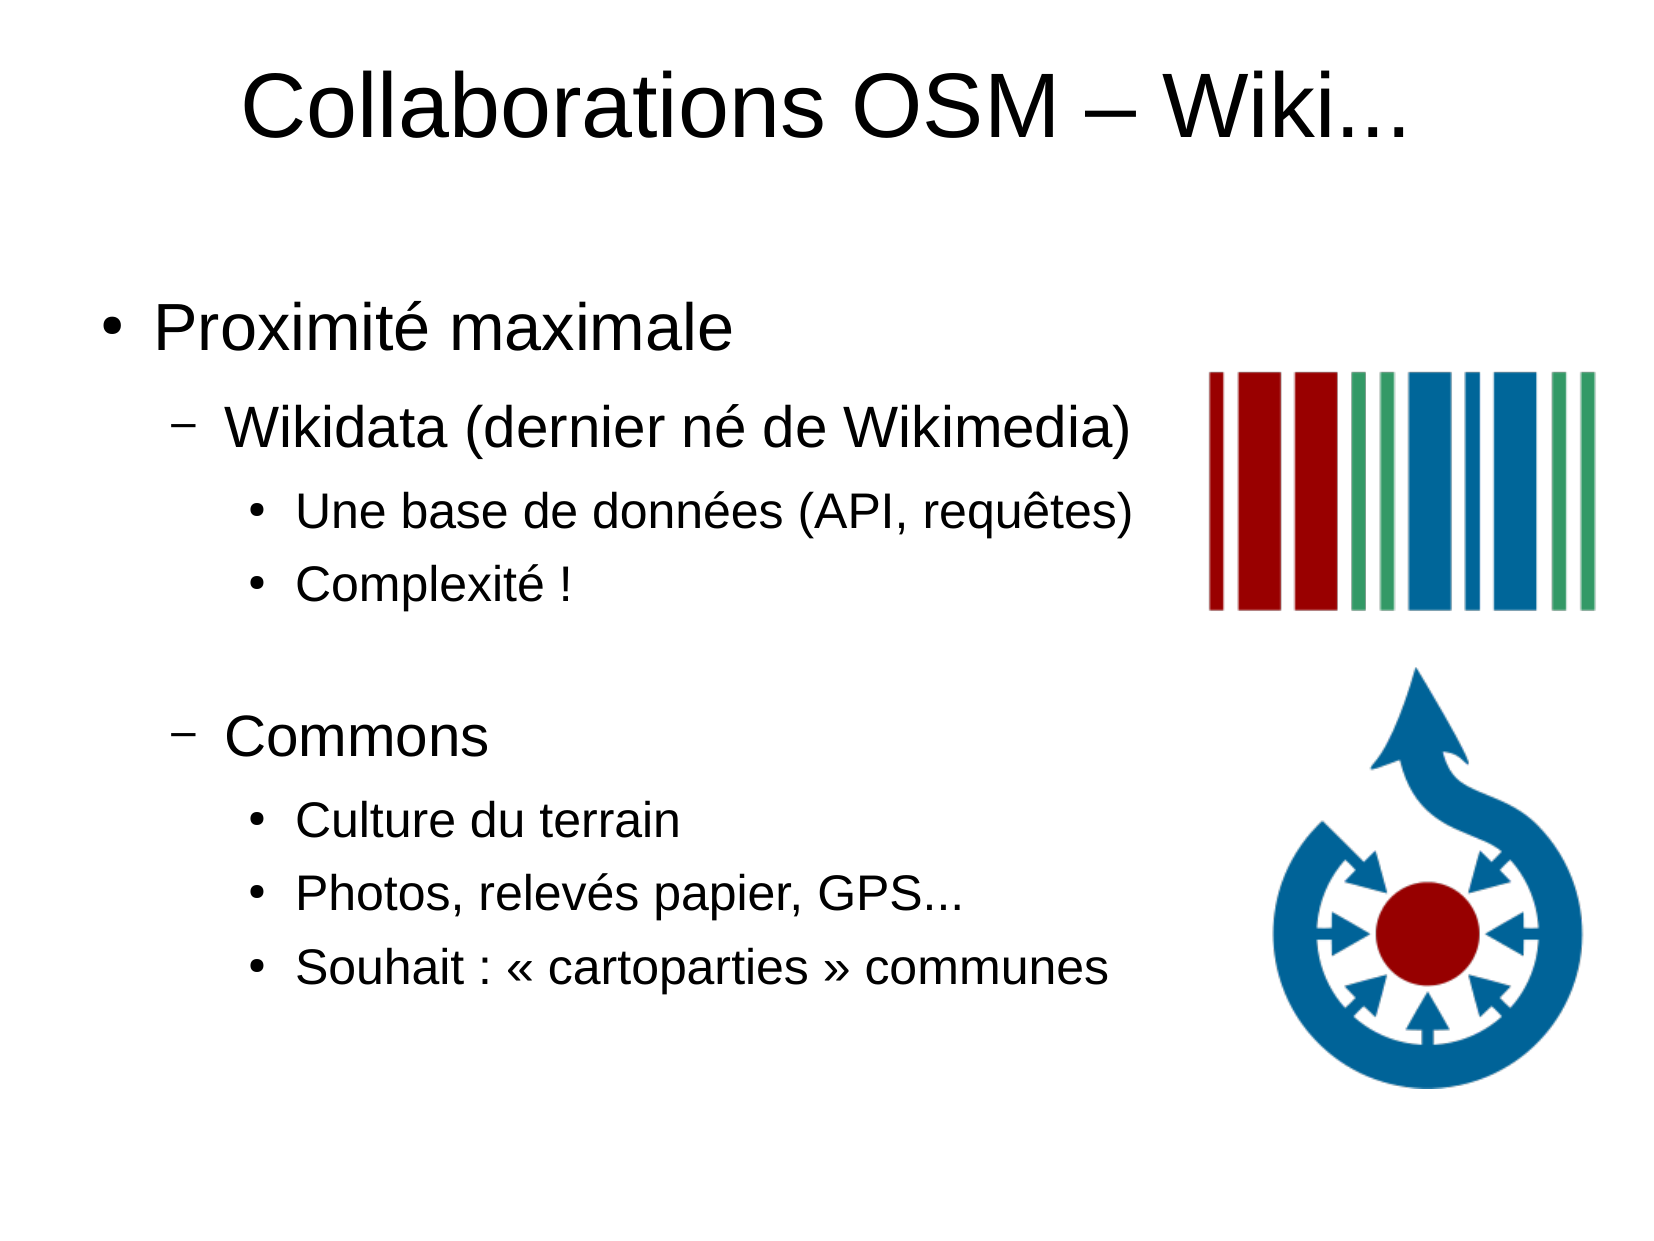

# Collaborations OSM – Wiki...
Proximité maximale
Wikidata (dernier né de Wikimedia)
Une base de données (API, requêtes)
Complexité !
Commons
Culture du terrain
Photos, relevés papier, GPS...
Souhait : « cartoparties » communes